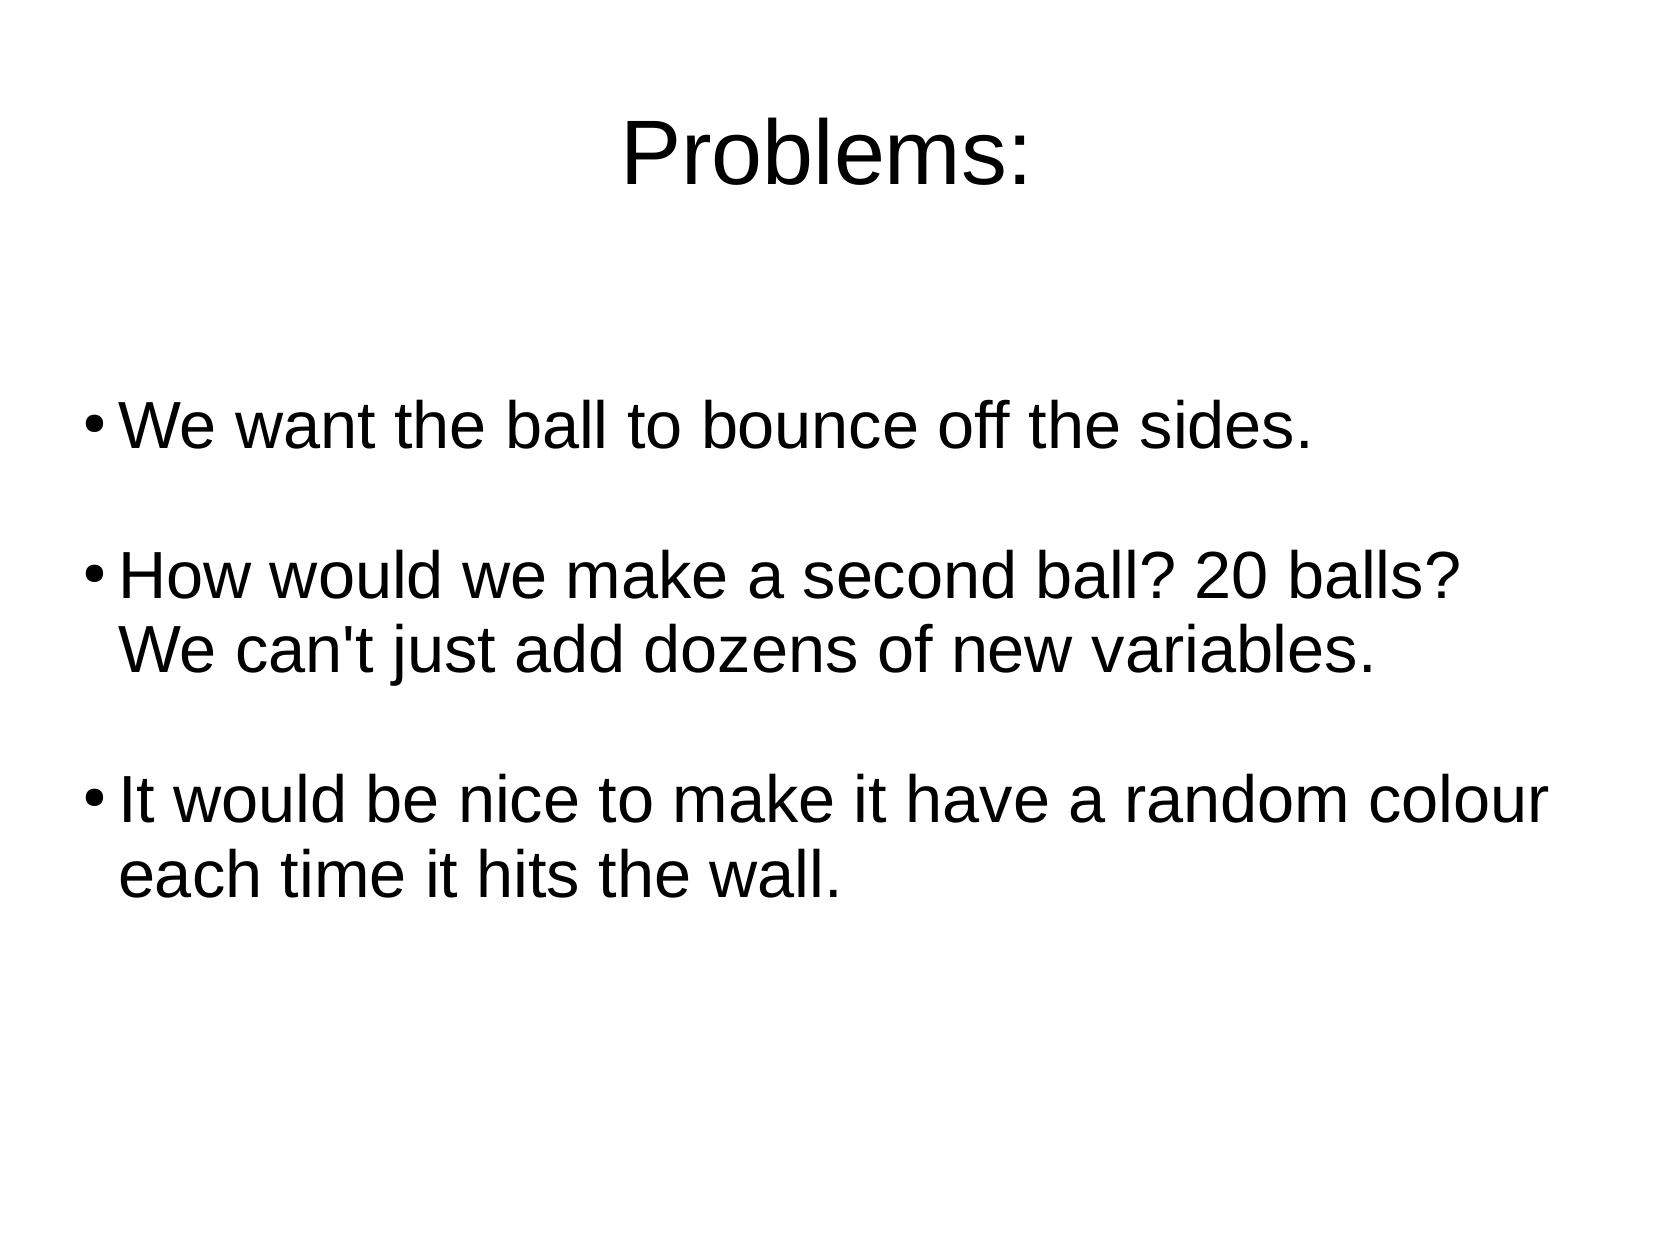

# Problems:
We want the ball to bounce off the sides.
How would we make a second ball? 20 balls? We can't just add dozens of new variables.
It would be nice to make it have a random colour each time it hits the wall.